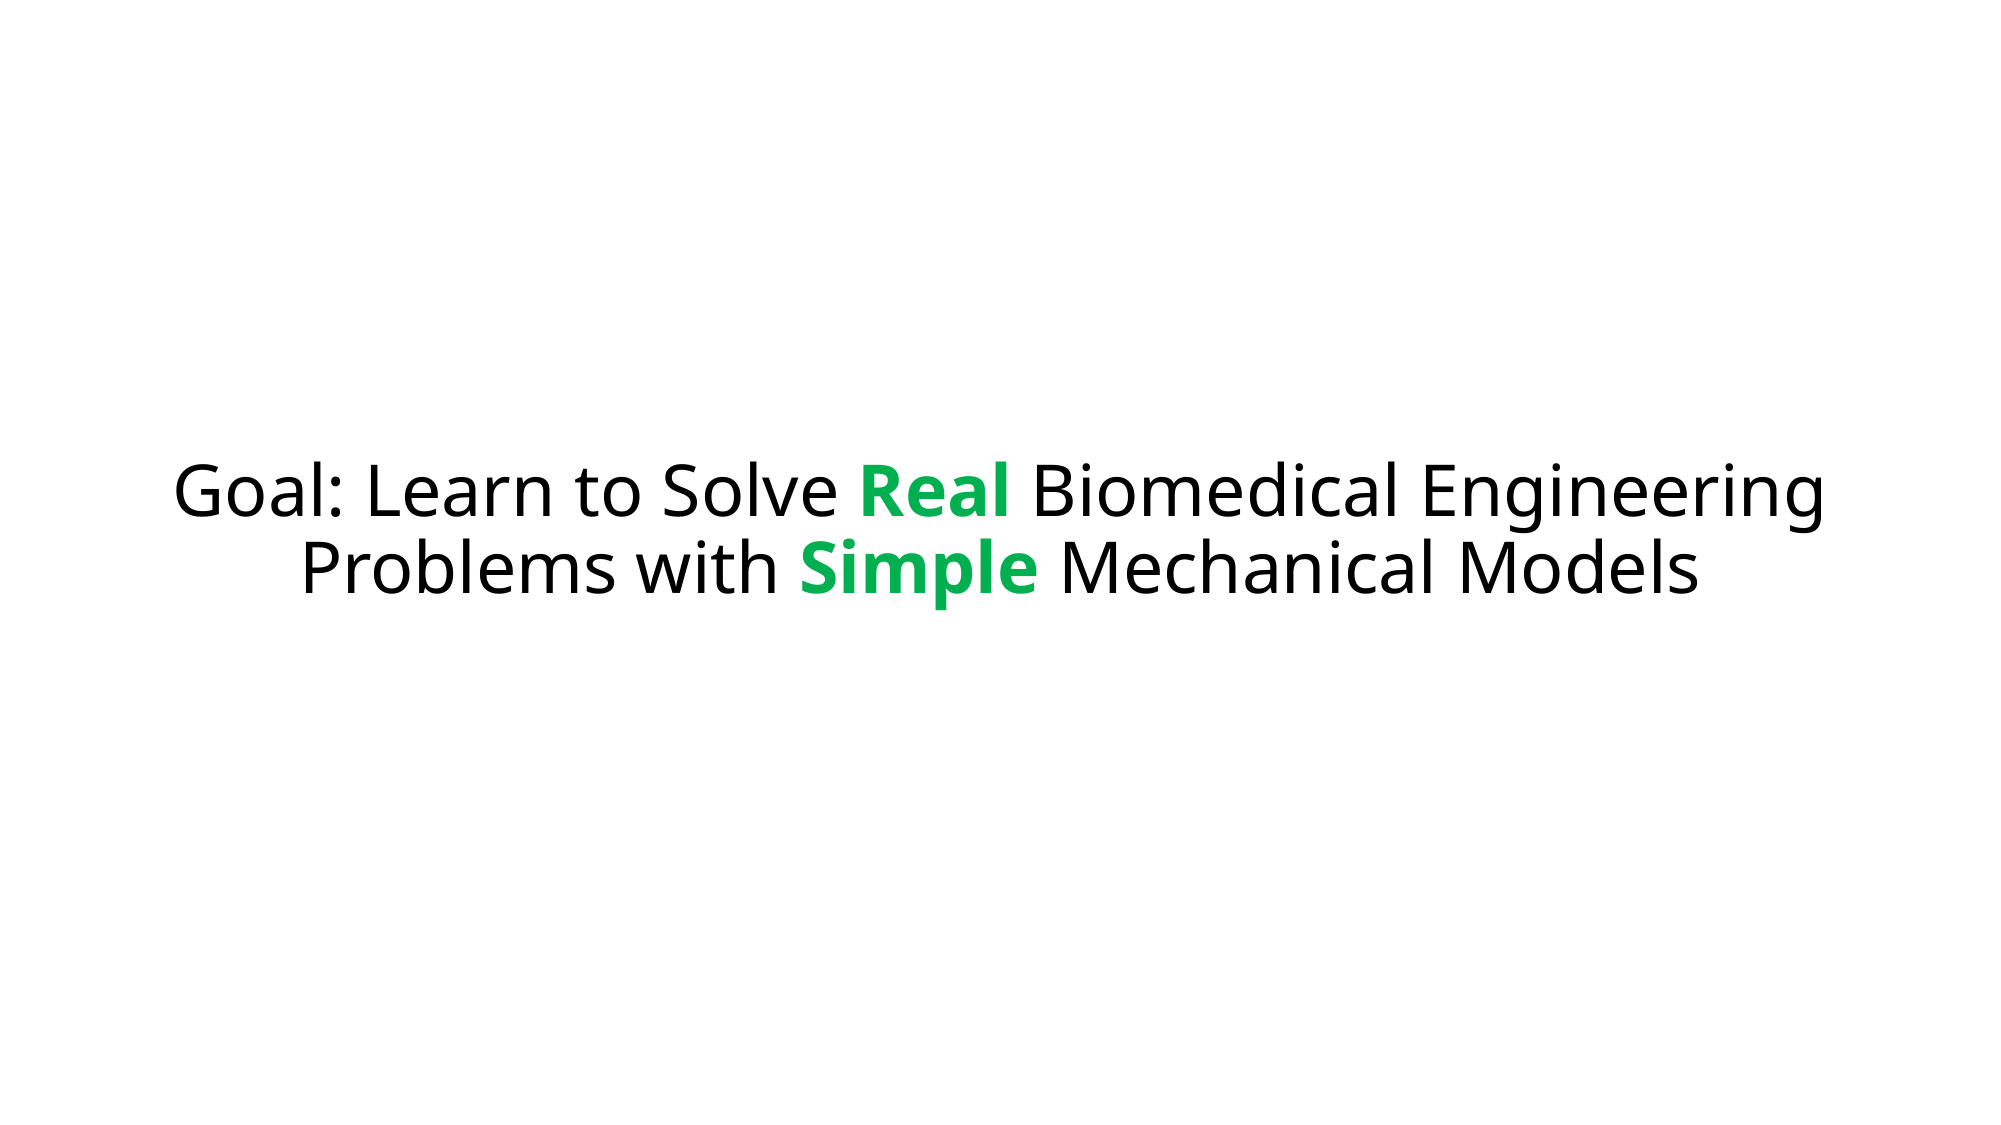

# Goal: Learn to Solve Real Biomedical Engineering Problems with Simple Mechanical Models